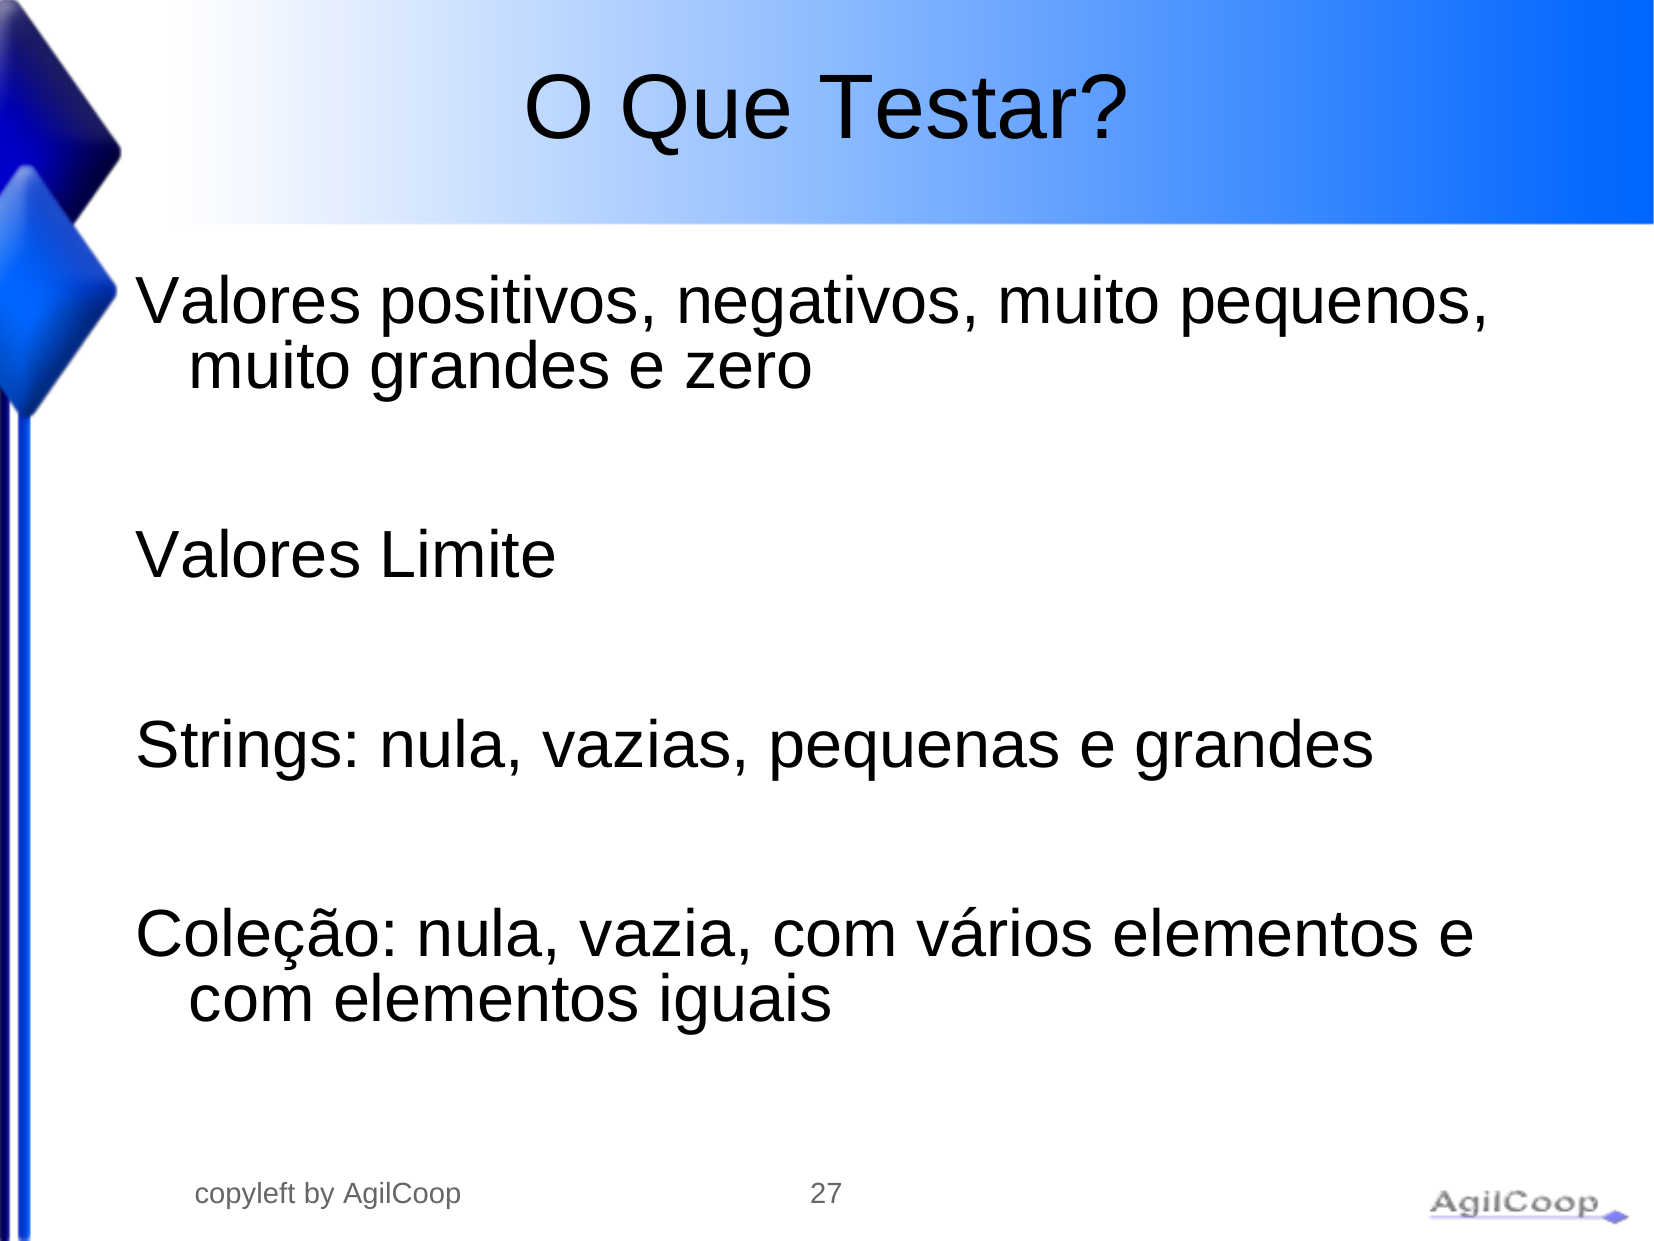

# O Que Testar?
Valores positivos, negativos, muito pequenos, muito grandes e zero
Valores Limite
Strings: nula, vazias, pequenas e grandes
Coleção: nula, vazia, com vários elementos e com elementos iguais
copyleft by AgilCoop
27